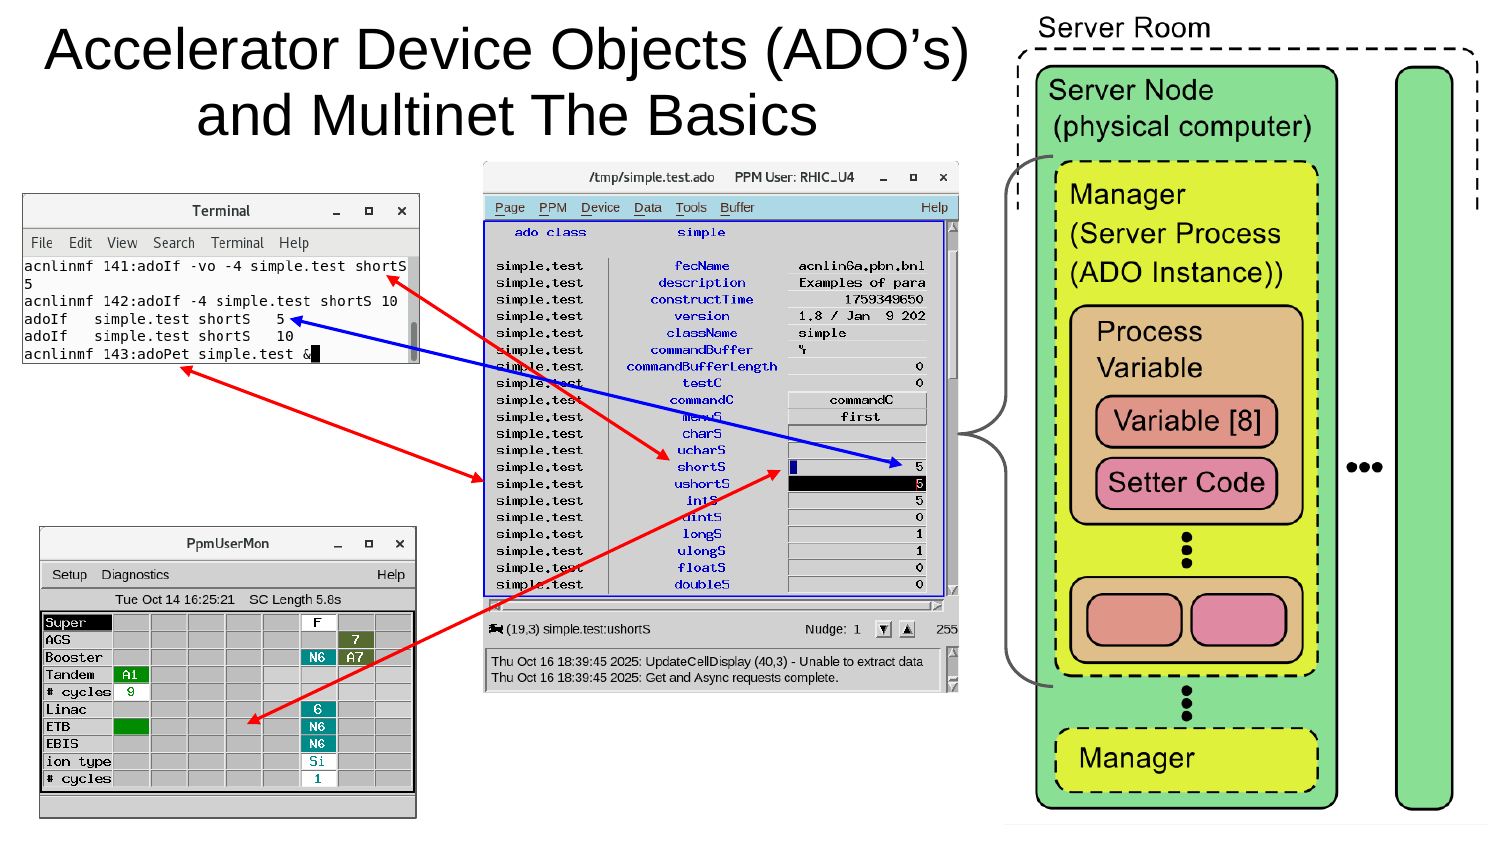

# Accelerator Device Objects (ADO’s) and Multinet The Basics